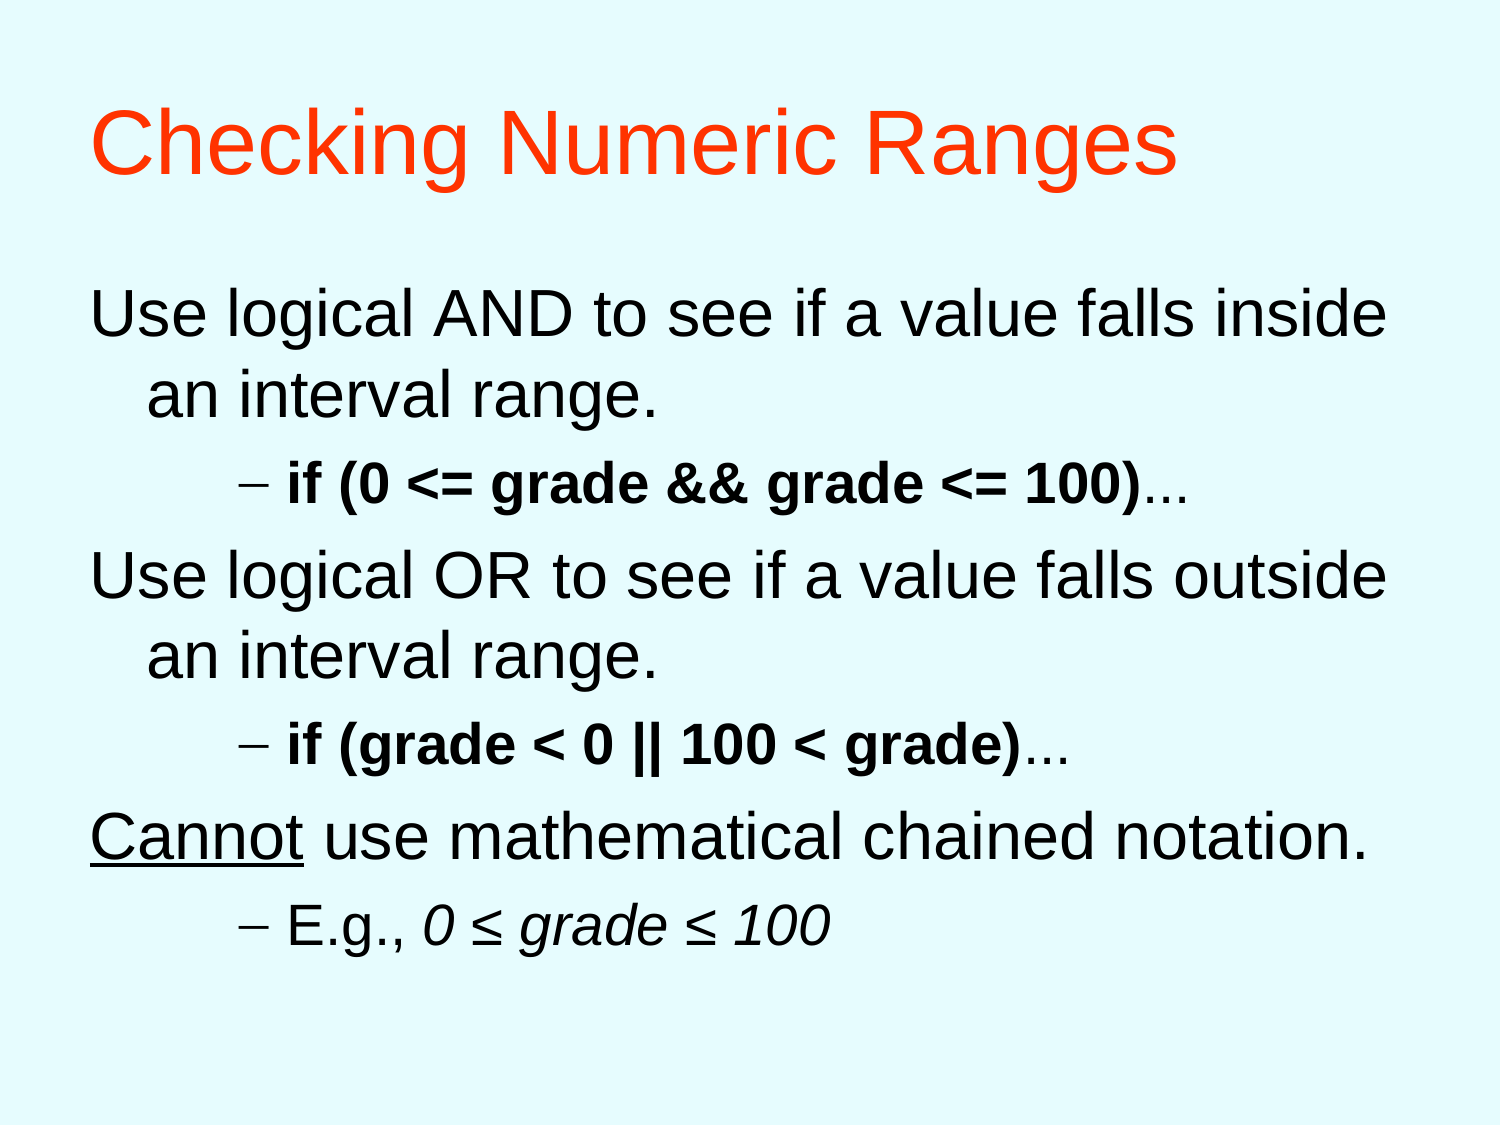

# Checking Numeric Ranges
Use logical AND to see if a value falls inside an interval range.
if (0 <= grade && grade <= 100)...
Use logical OR to see if a value falls outside an interval range.
if (grade < 0 || 100 < grade)...
Cannot use mathematical chained notation.
E.g., 0 ≤ grade ≤ 100